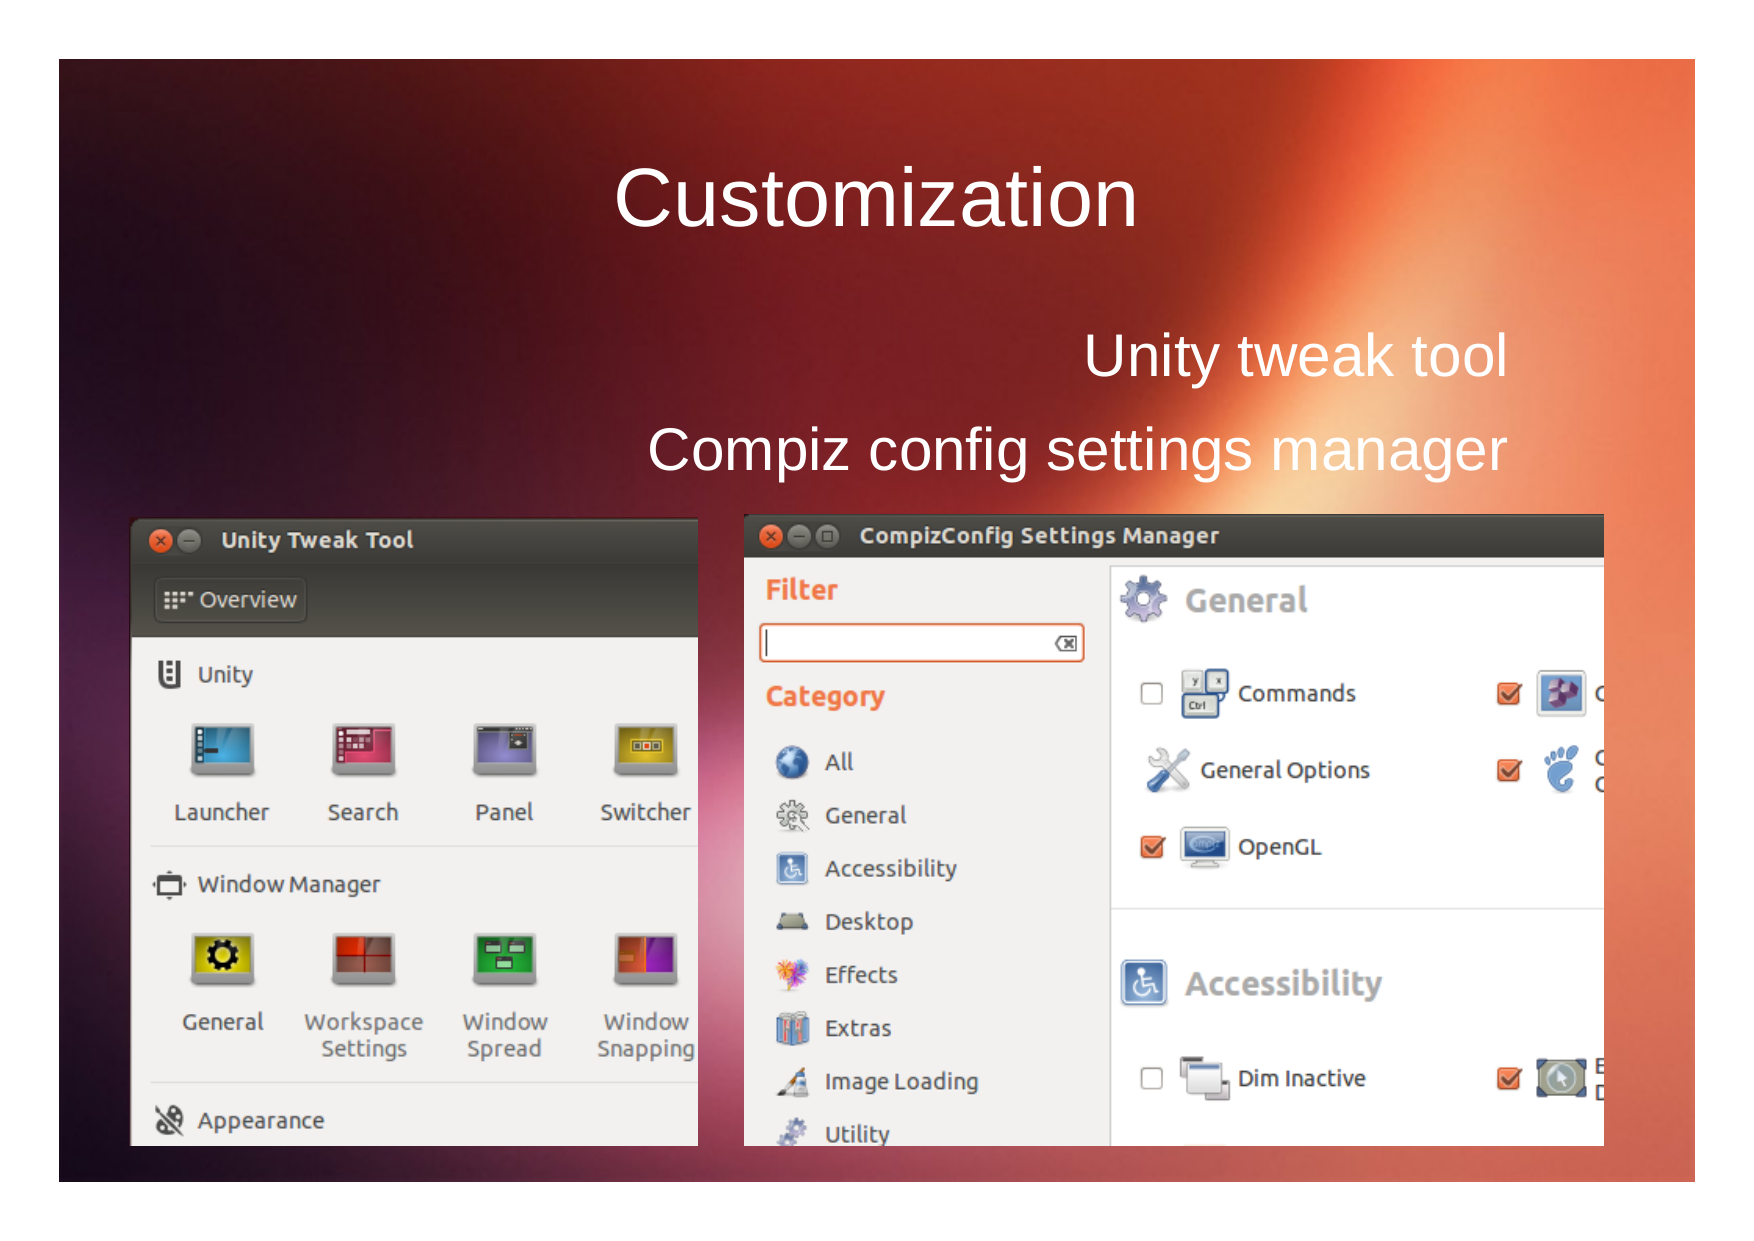

# Customization
Unity tweak tool
Compiz config settings manager